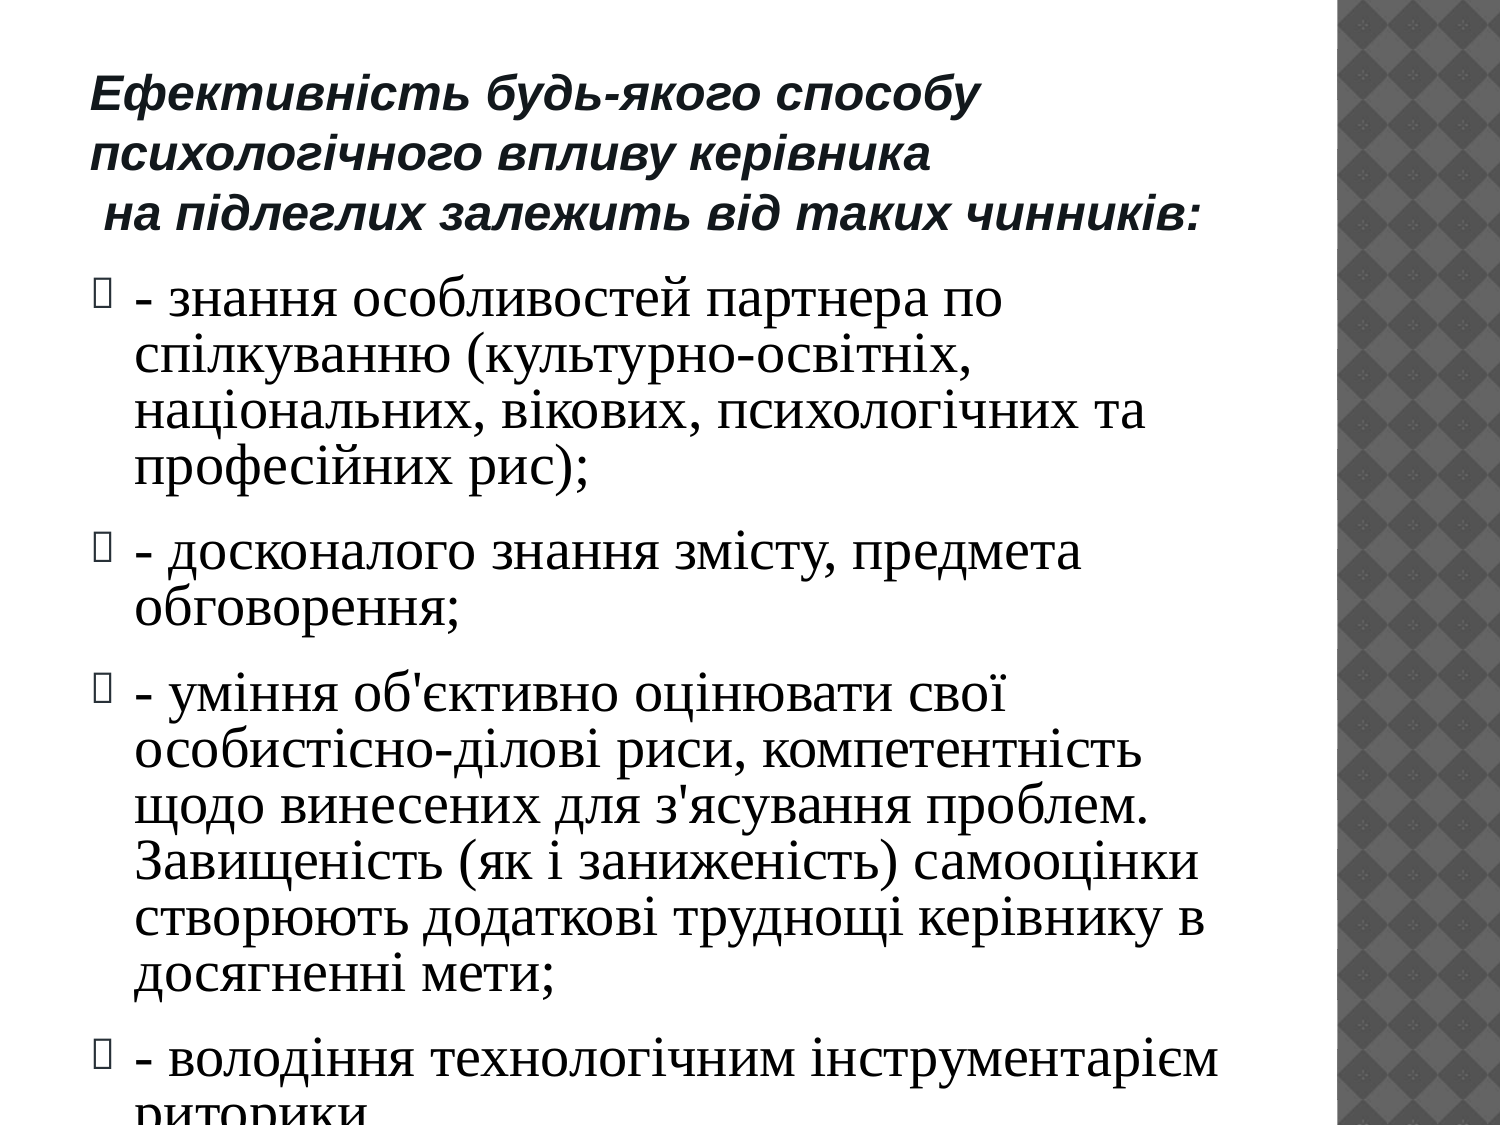

# Ефективність будь-якого способу психологічного впливу керівника на підлеглих залежить від таких чин­ників:
- знання особливостей партнера по спілкуванню (культурно-освітніх, національних, вікових, психологічних та професійних рис);
- досконалого знання змісту, предмета обговорення;
- уміння об'єктивно оцінювати свої особистісно-ділові риси, компетентність щодо винесених для з'ясування проблем. Завищеність (як і заниженість) самооцінки створюють додаткові труднощі керів­нику в досягненні мети;
- володіння технологічним інструментарієм риторики.